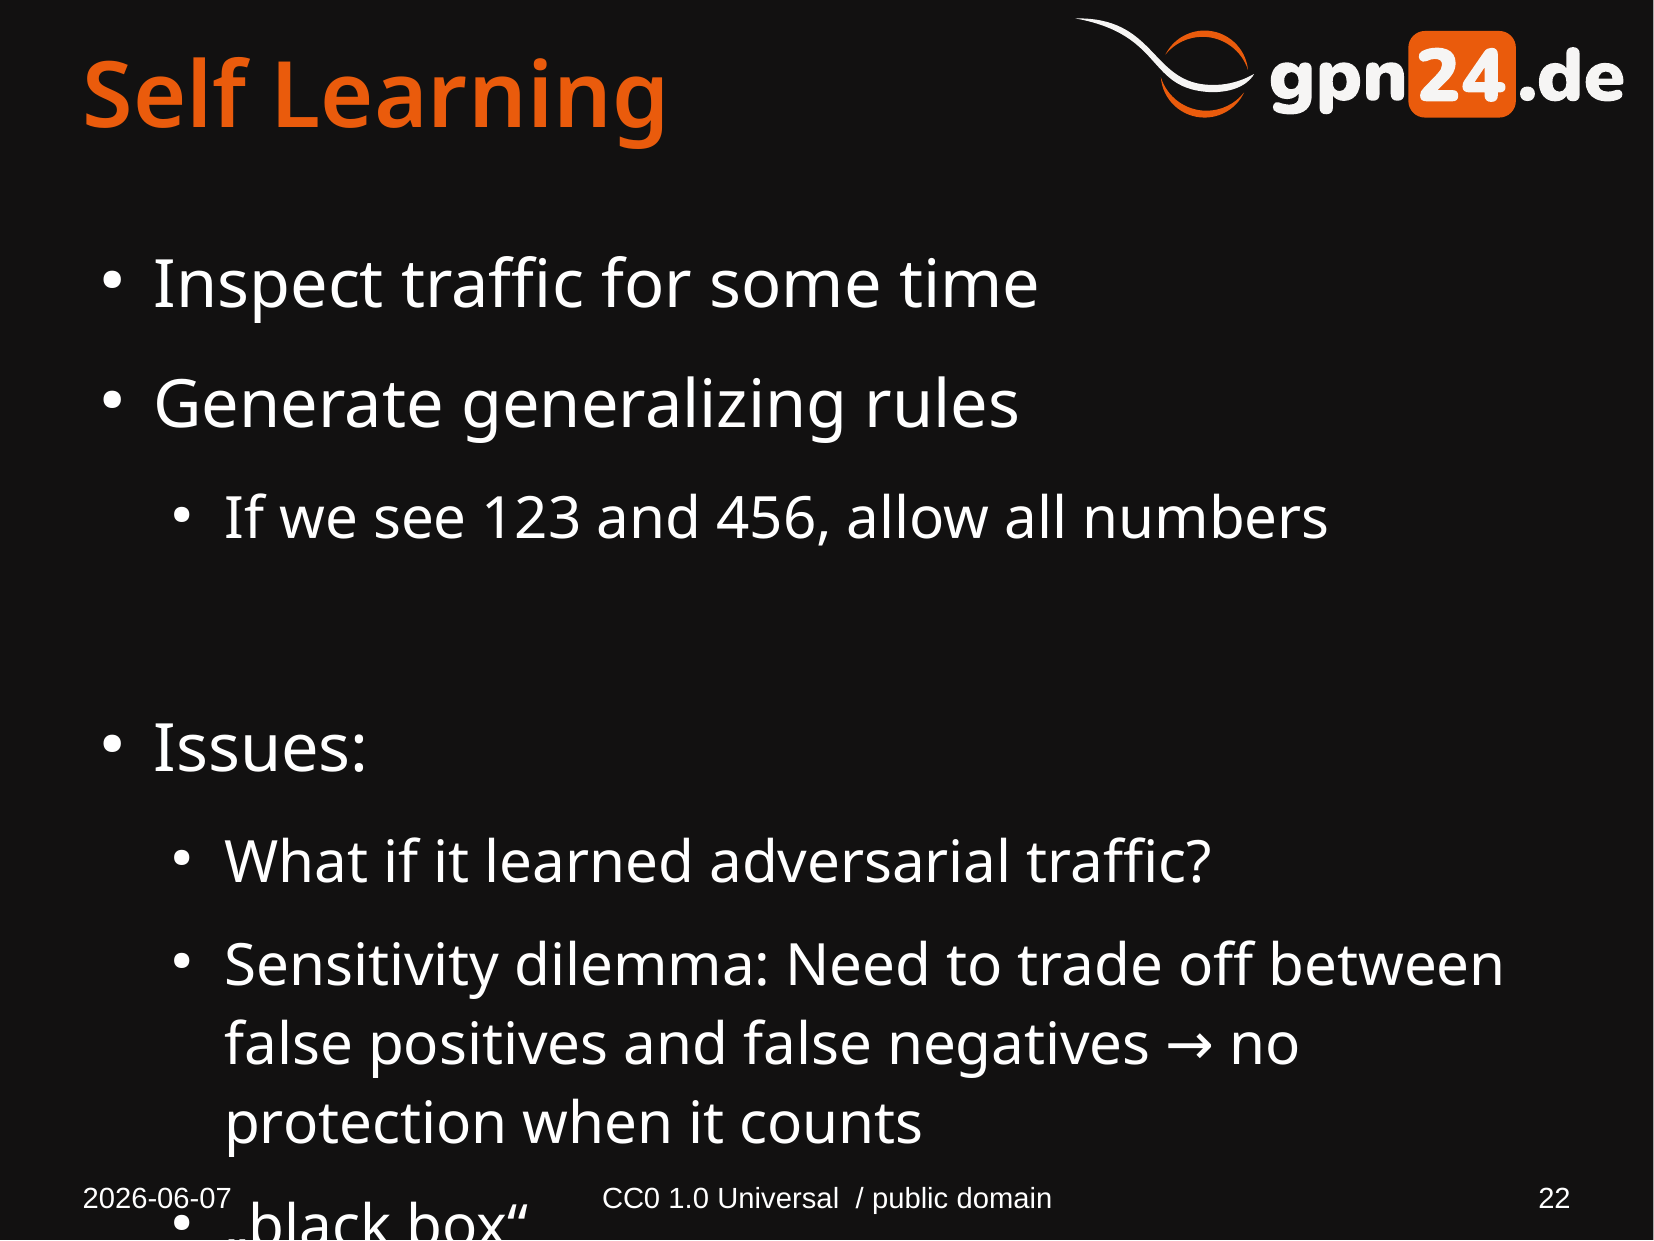

# Self Learning
Inspect traffic for some time
Generate generalizing rules
If we see 123 and 456, allow all numbers
Issues:
What if it learned adversarial traffic?
Sensitivity dilemma: Need to trade off between false positives and false negatives → no protection when it counts
„black box“
2026-06-07
CC0 1.0 Universal / public domain
22